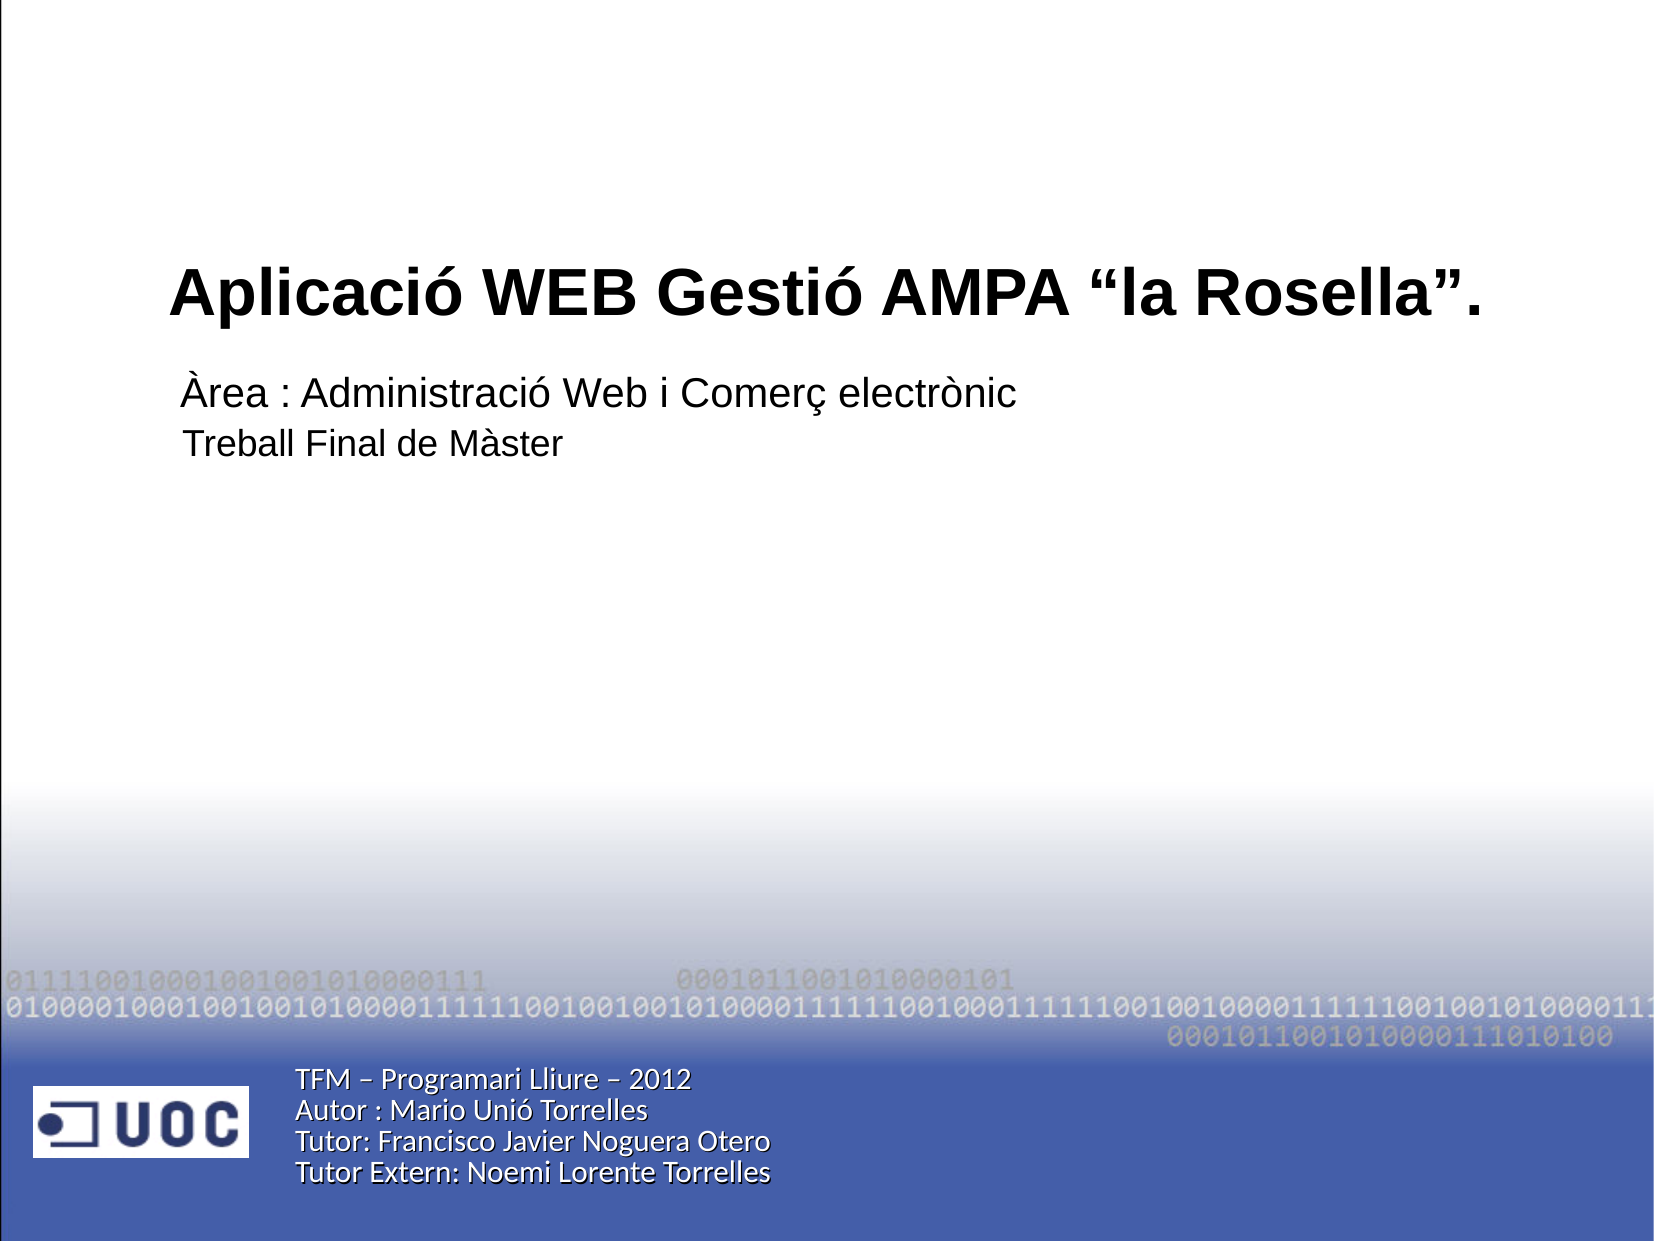

Aplicació WEB Gestió AMPA “la Rosella”.
Àrea : Administració Web i Comerç electrònic
Treball Final de Màster
# TFM – Programari Lliure – 2012 Autor : Mario Unió Torrelles Tutor: Francisco Javier Noguera Otero Tutor Extern: Noemi Lorente Torrelles